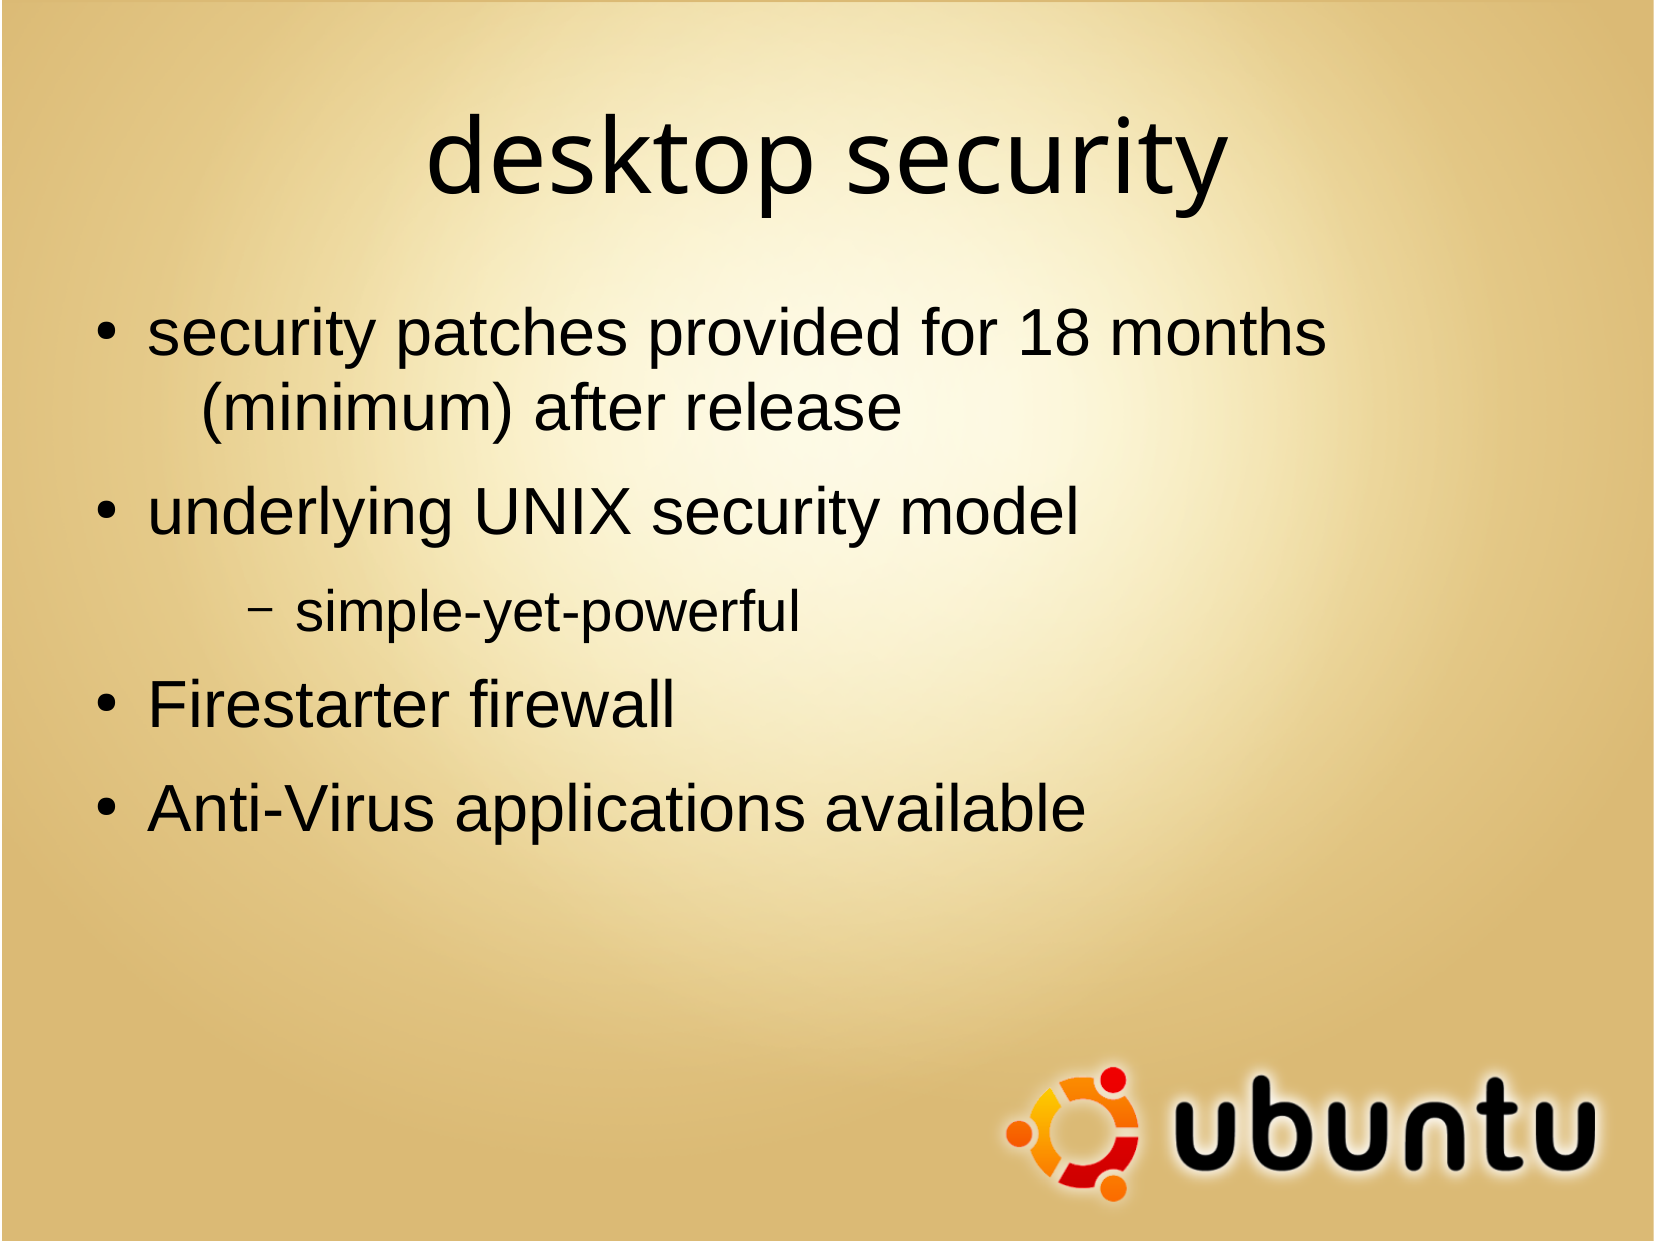

# desktop security
security patches provided for 18 months (minimum) after release
underlying UNIX security model
simple-yet-powerful
Firestarter firewall
Anti-Virus applications available